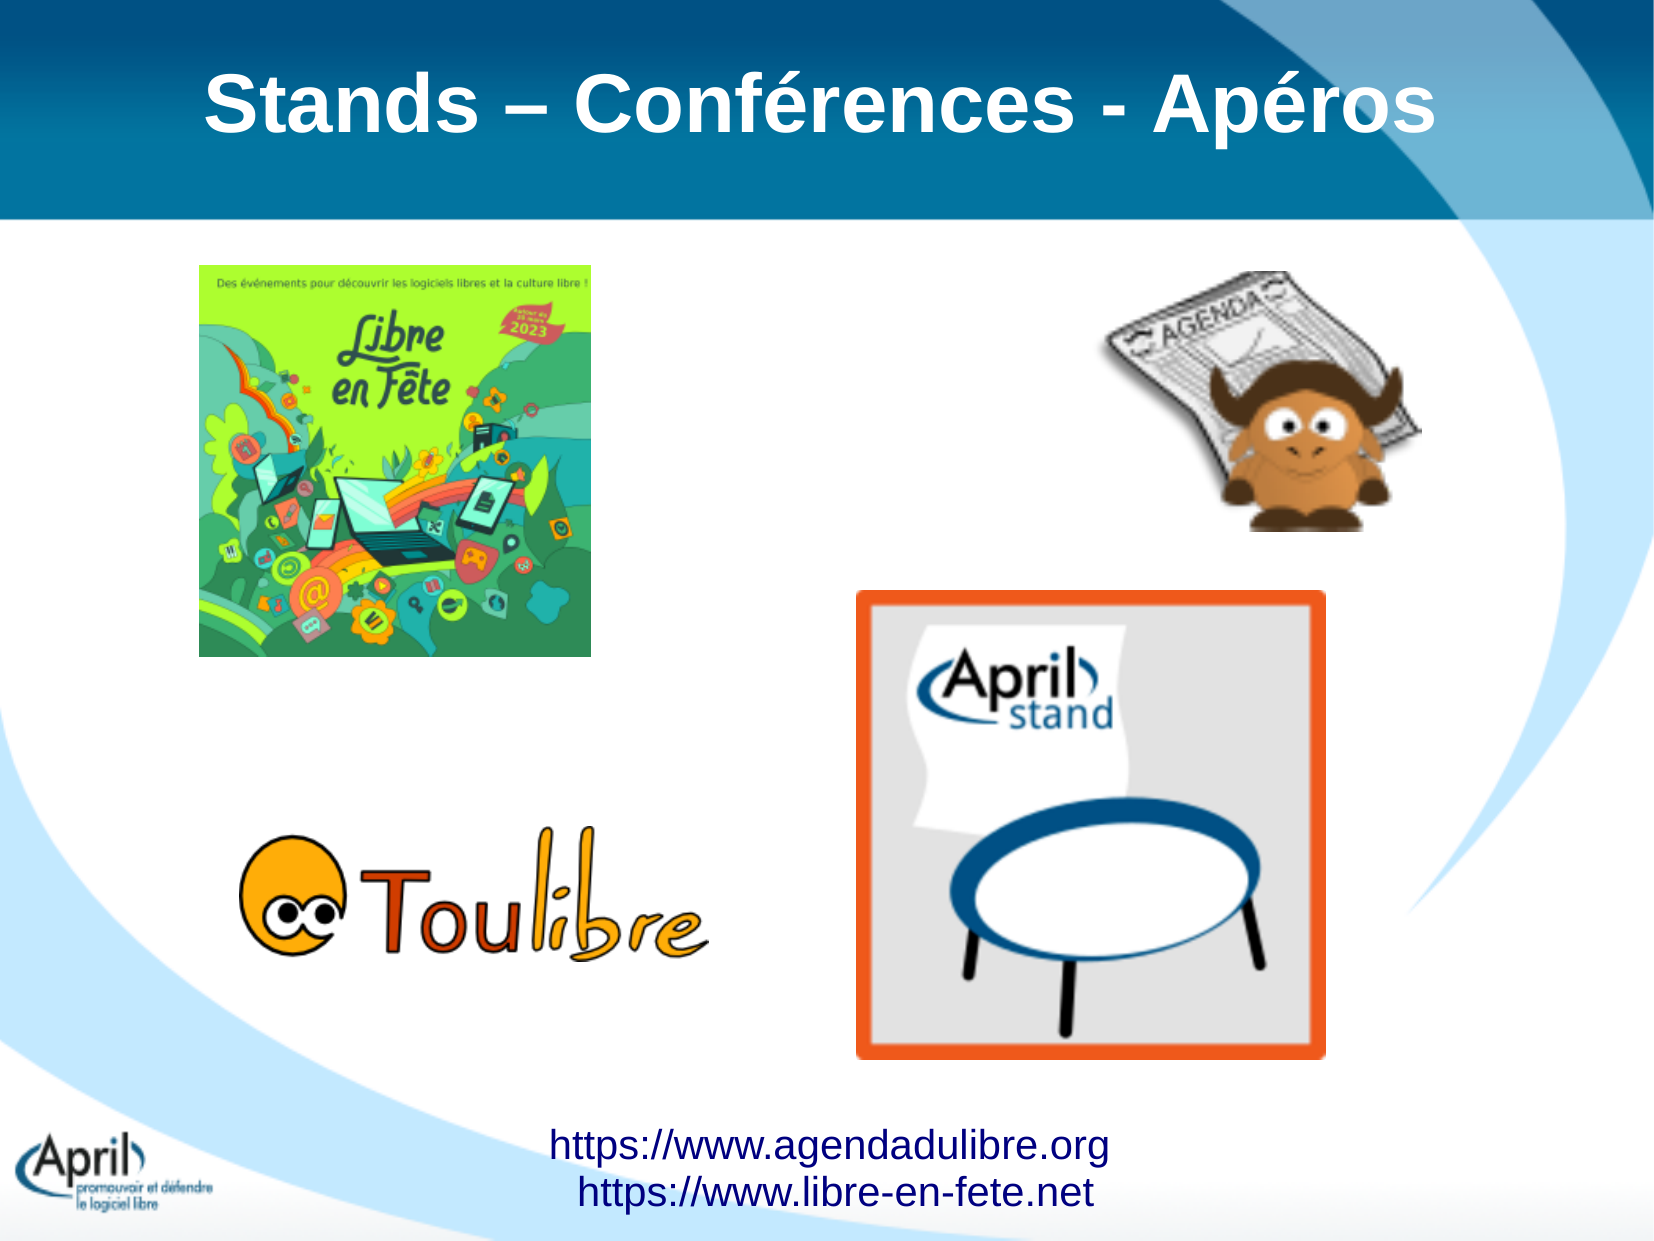

# Stands – Conférences - Apéros
https://www.agendadulibre.org https://www.libre-en-fete.net